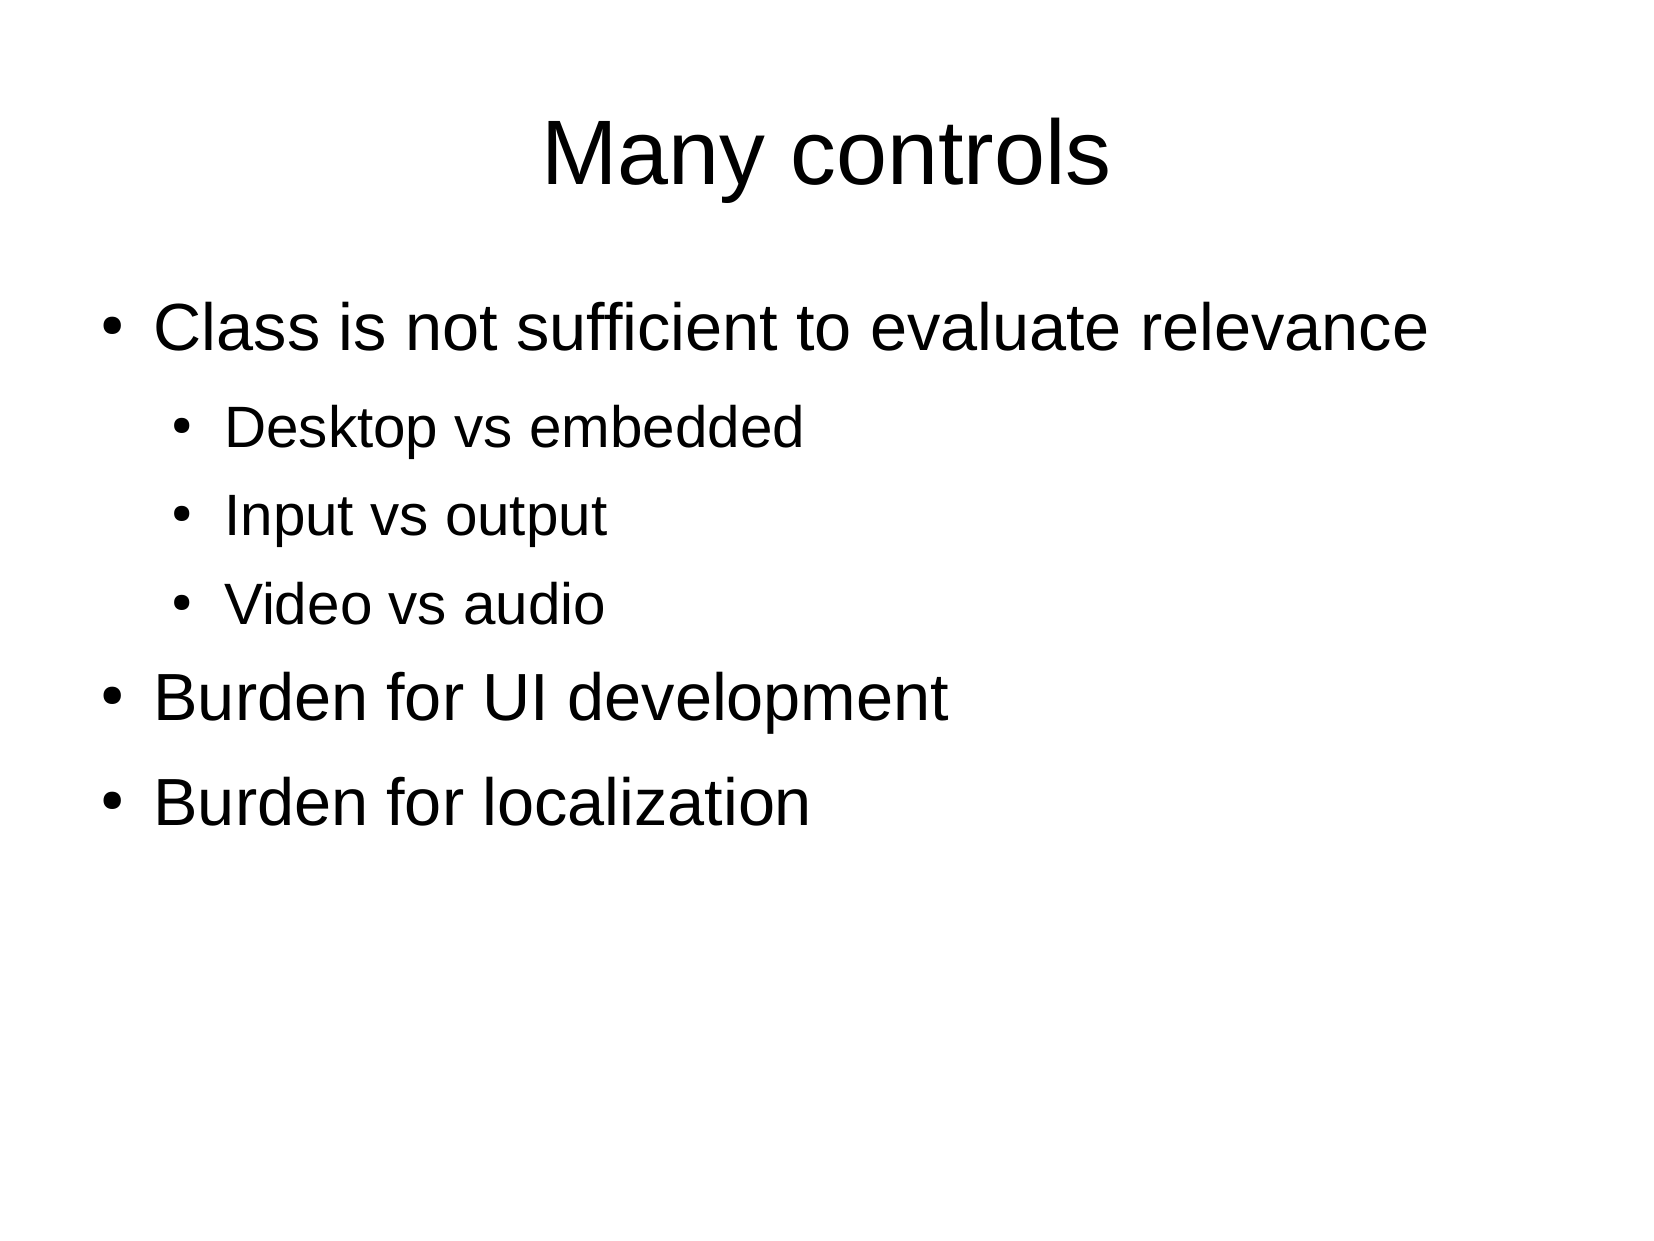

# Many controls
Class is not sufficient to evaluate relevance
Desktop vs embedded
Input vs output
Video vs audio
Burden for UI development
Burden for localization